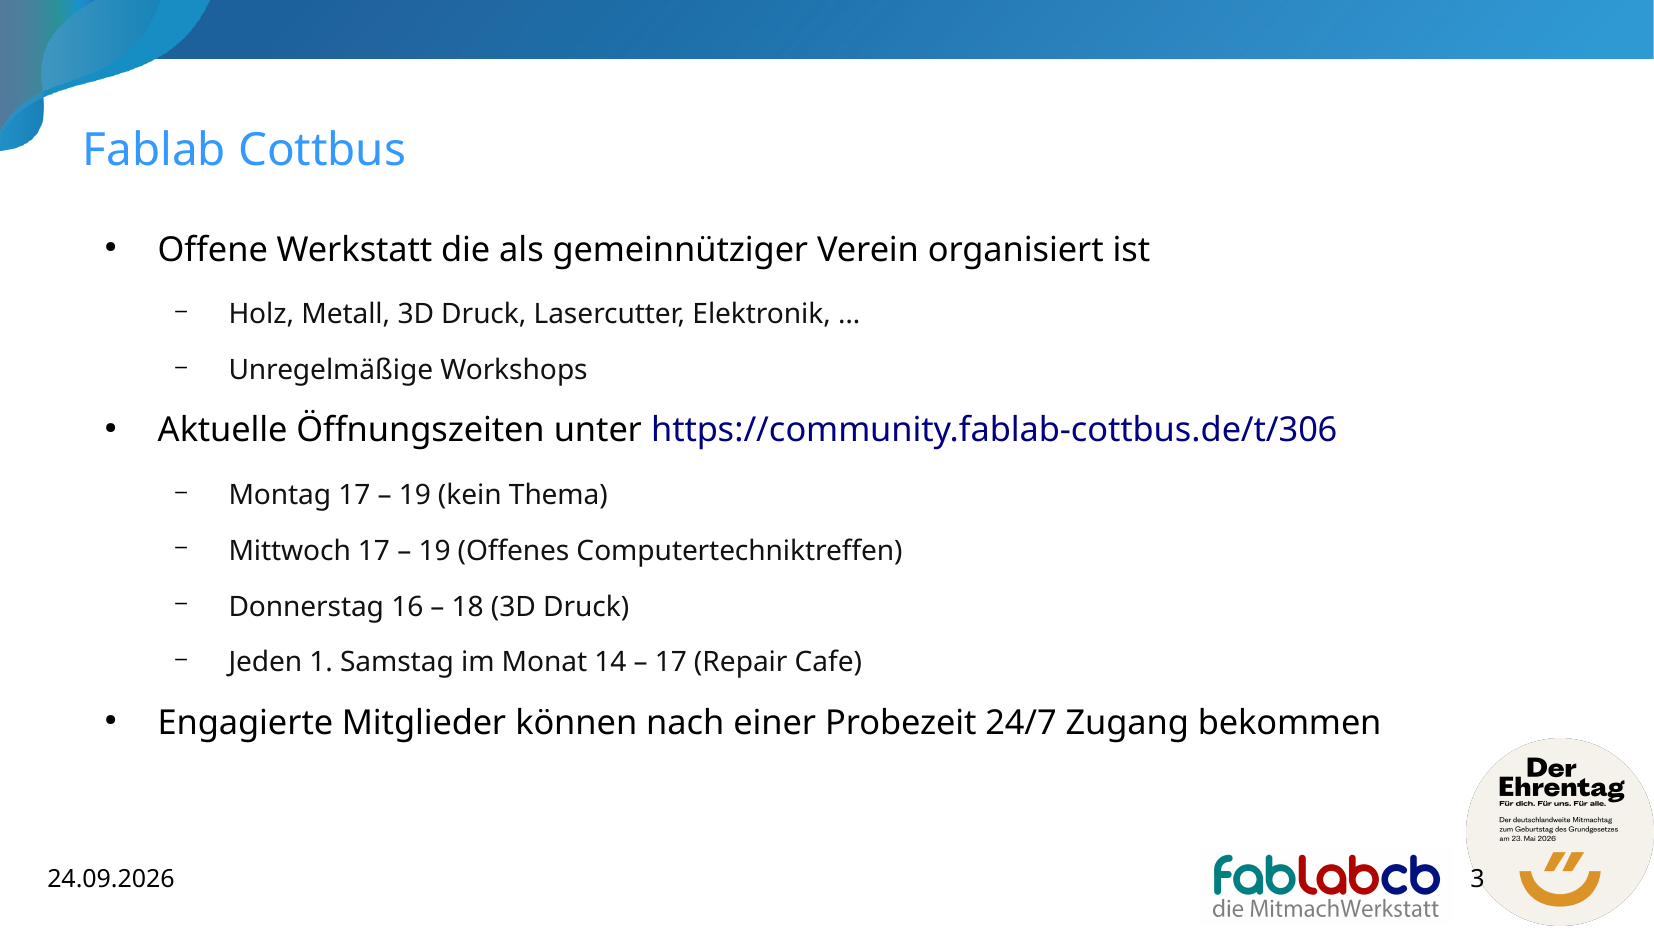

# Fablab Cottbus
Offene Werkstatt die als gemeinnütziger Verein organisiert ist
Holz, Metall, 3D Druck, Lasercutter, Elektronik, …
Unregelmäßige Workshops
Aktuelle Öffnungszeiten unter https://community.fablab-cottbus.de/t/306
Montag 17 – 19 (kein Thema)
Mittwoch 17 – 19 (Offenes Computertechniktreffen)
Donnerstag 16 – 18 (3D Druck)
Jeden 1. Samstag im Monat 14 – 17 (Repair Cafe)
Engagierte Mitglieder können nach einer Probezeit 24/7 Zugang bekommen
3